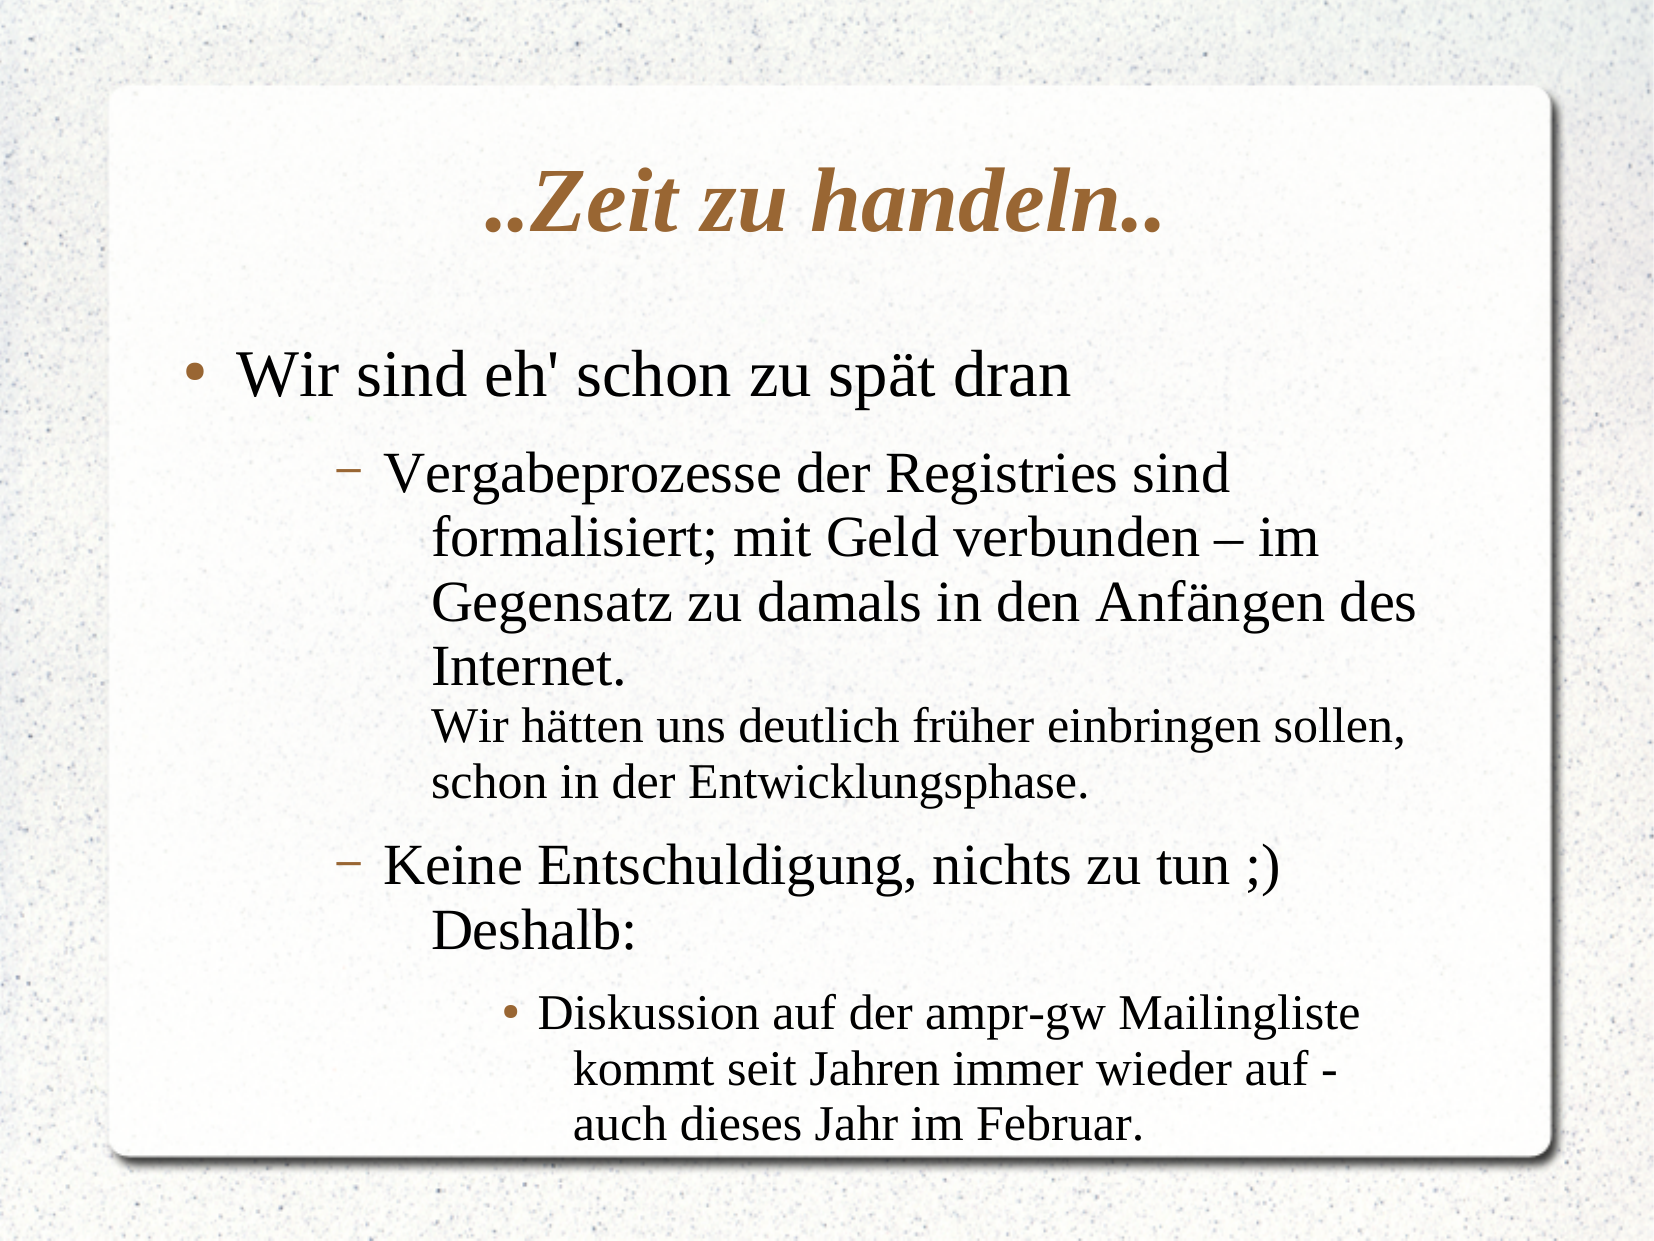

# ..Zeit zu handeln..
Wir sind eh' schon zu spät dran
Vergabeprozesse der Registries sind formalisiert; mit Geld verbunden – im Gegensatz zu damals in den Anfängen des Internet.
Wir hätten uns deutlich früher einbringen sollen, schon in der Entwicklungsphase.
Keine Entschuldigung, nichts zu tun ;)
Deshalb:
Diskussion auf der ampr-gw Mailingliste kommt seit Jahren immer wieder auf -
auch dieses Jahr im Februar.